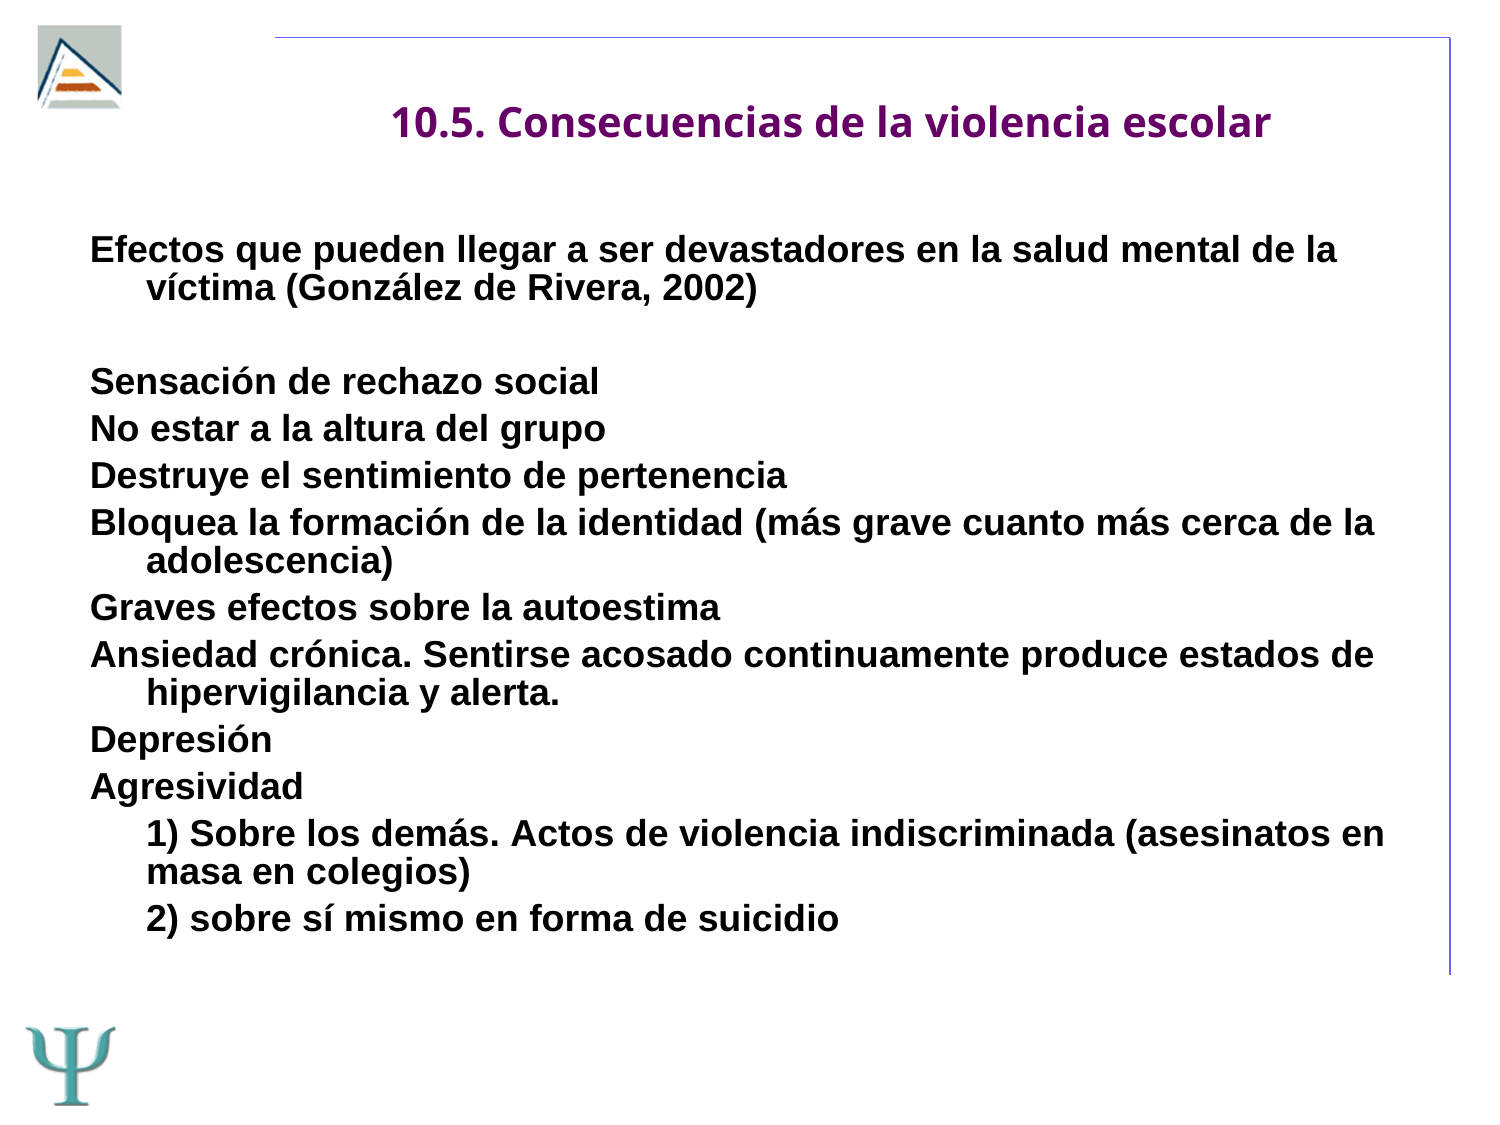

# 10.5. Consecuencias de la violencia escolar
Efectos que pueden llegar a ser devastadores en la salud mental de la víctima (González de Rivera, 2002)
Sensación de rechazo social
No estar a la altura del grupo
Destruye el sentimiento de pertenencia
Bloquea la formación de la identidad (más grave cuanto más cerca de la adolescencia)
Graves efectos sobre la autoestima
Ansiedad crónica. Sentirse acosado continuamente produce estados de hipervigilancia y alerta.
Depresión
Agresividad
	1) Sobre los demás. Actos de violencia indiscriminada (asesinatos en masa en colegios)
	2) sobre sí mismo en forma de suicidio